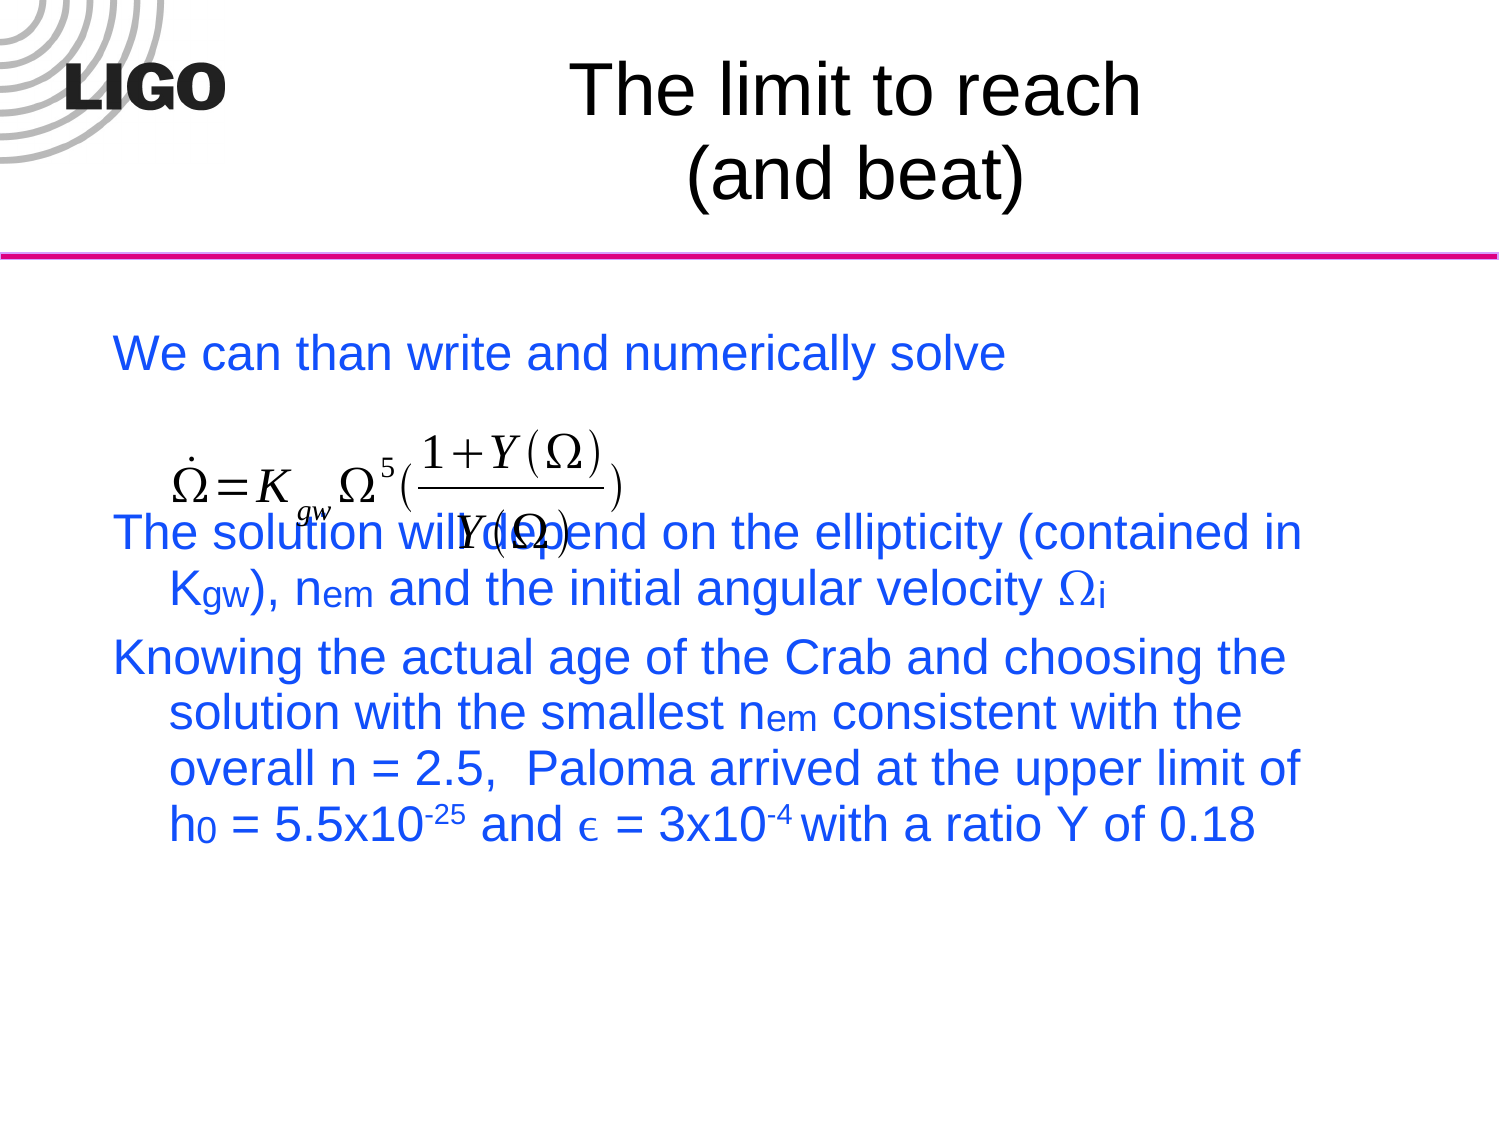

# The limit to reach (and beat)
We can than write and numerically solve
The solution will depend on the ellipticity (contained in Kgw), nem and the initial angular velocity i
Knowing the actual age of the Crab and choosing the solution with the smallest nem consistent with the overall n = 2.5, Paloma arrived at the upper limit of h0 = 5.5x10-25 and  = 3x10-4 with a ratio Y of 0.18